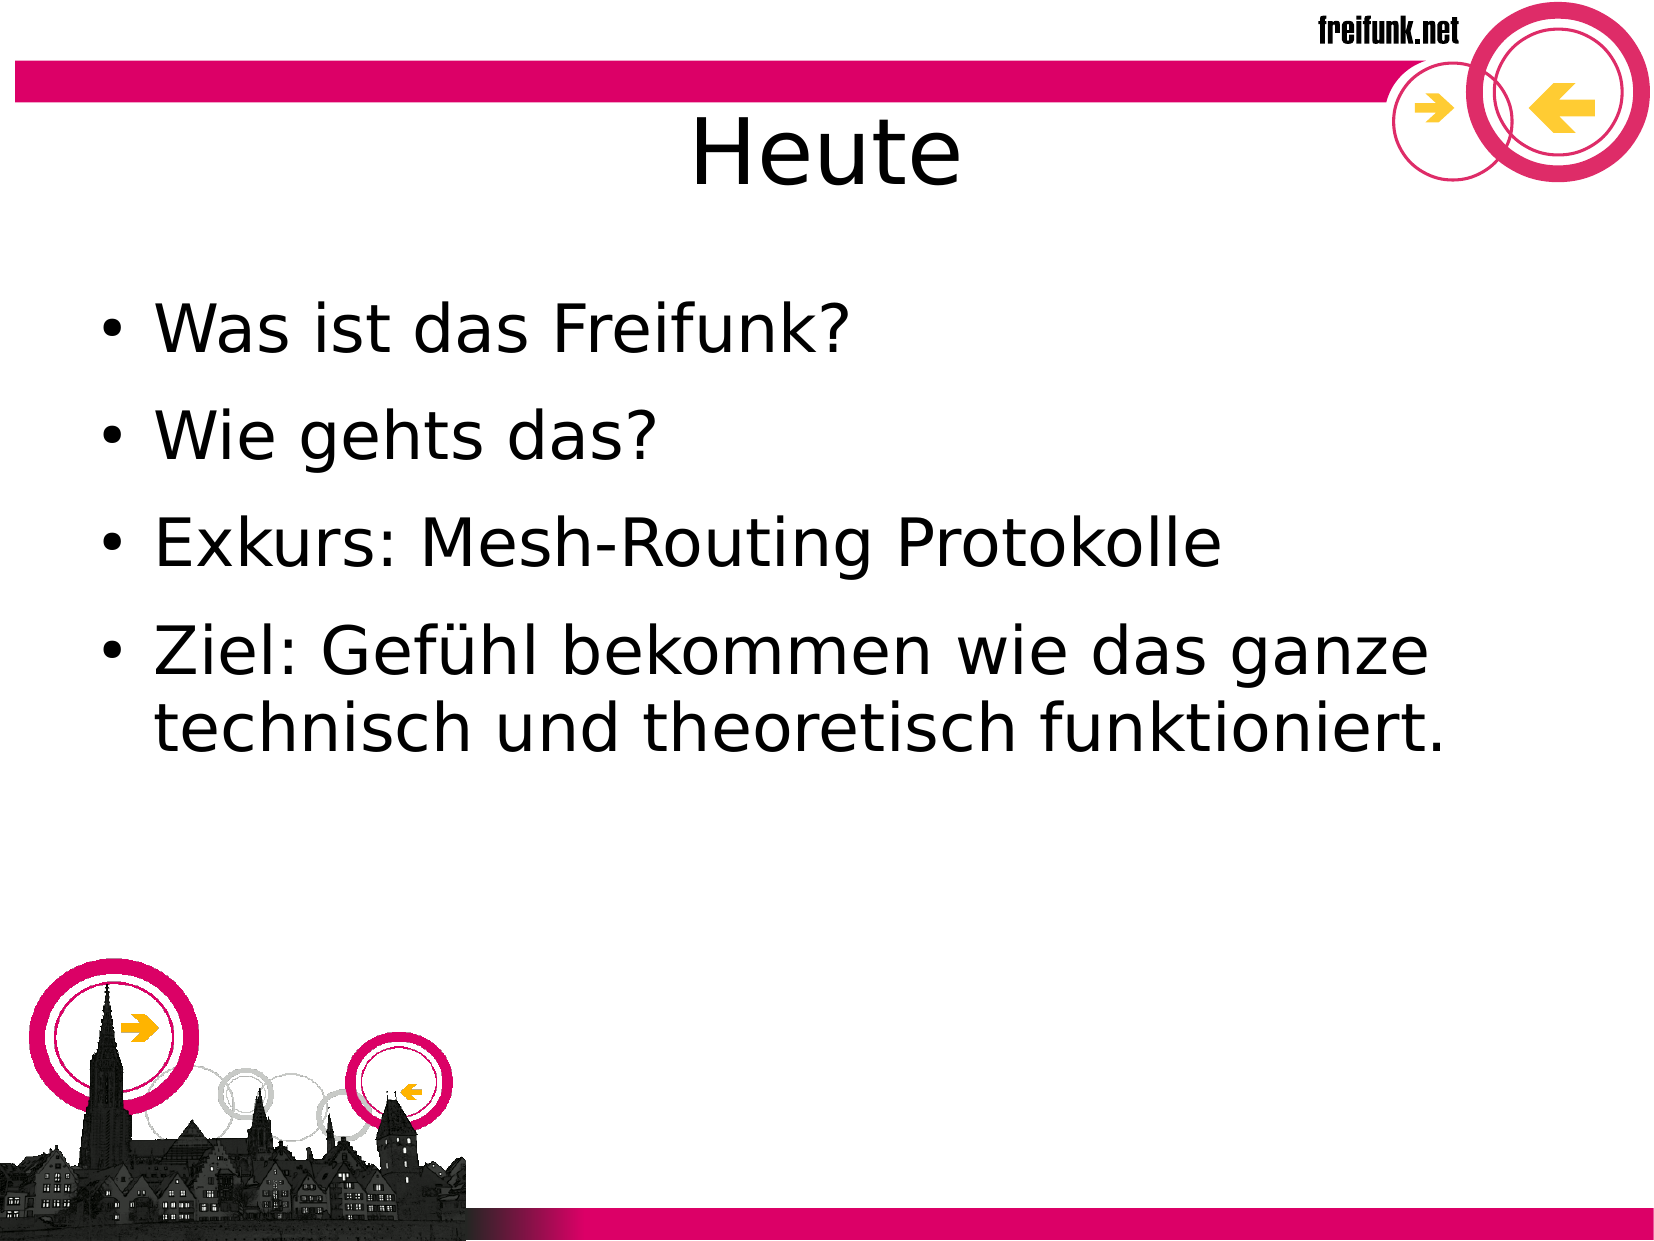

# Heute
Was ist das Freifunk?
Wie gehts das?
Exkurs: Mesh-Routing Protokolle
Ziel: Gefühl bekommen wie das ganze technisch und theoretisch funktioniert.